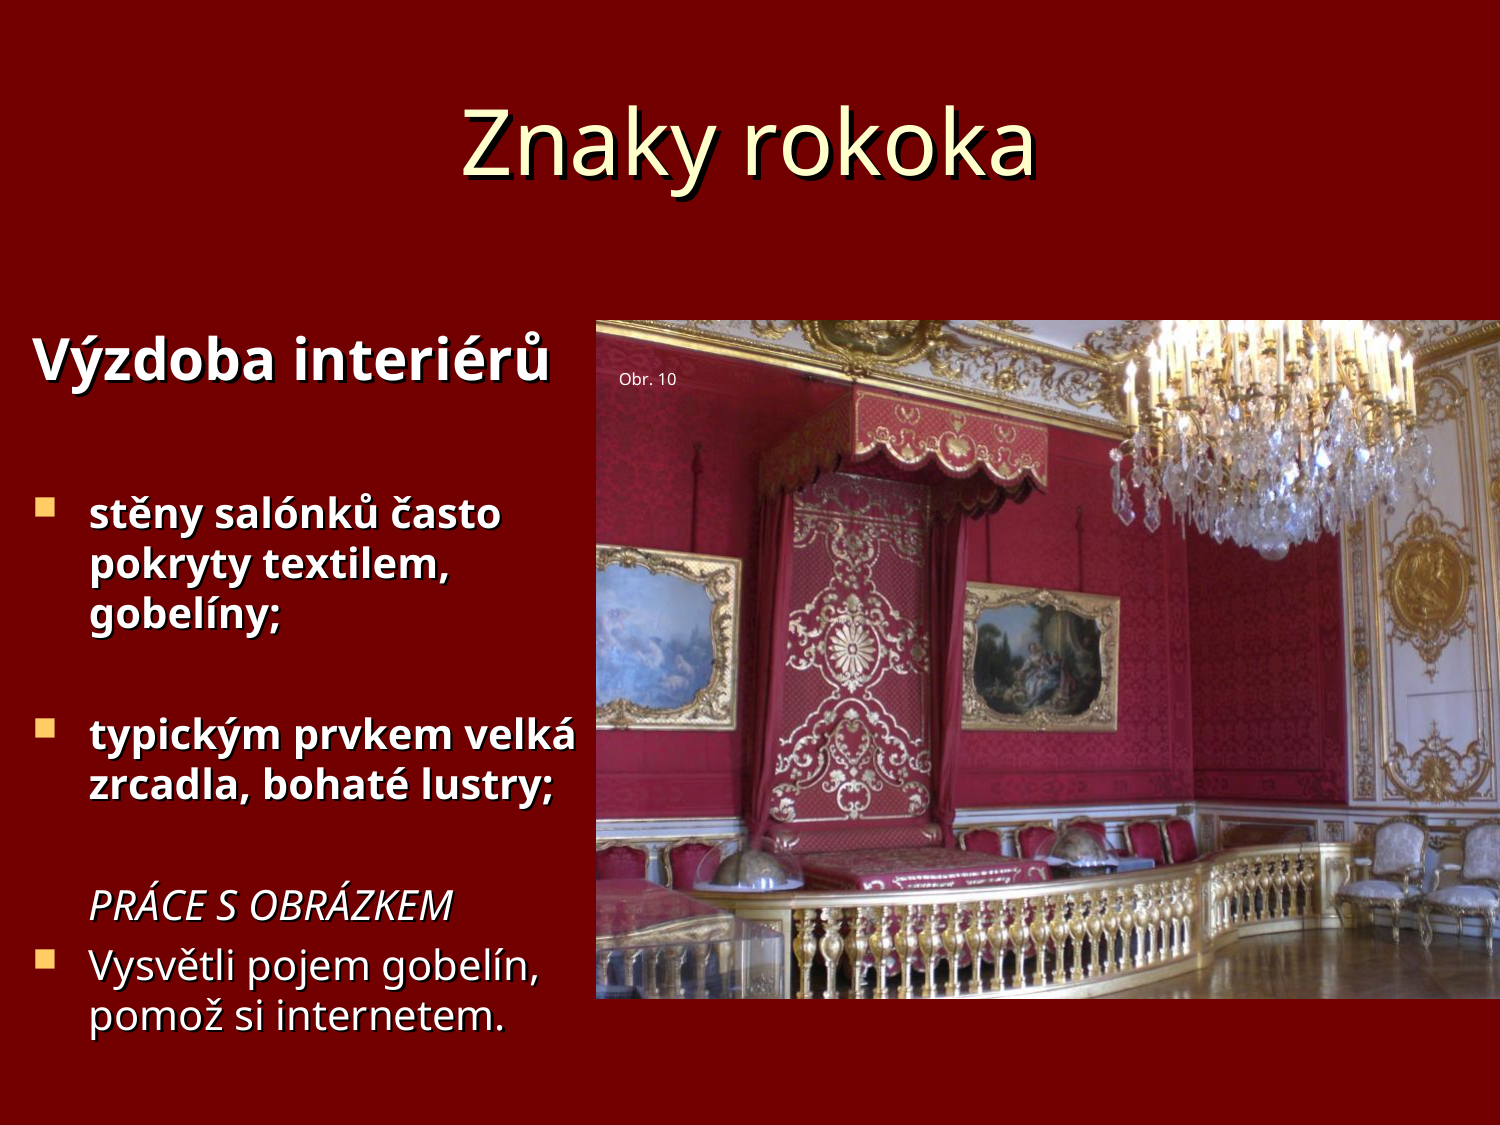

# Znaky rokoka
Výzdoba interiérů
stěny salónků často pokryty textilem, gobelíny;
typickým prvkem velká zrcadla, bohaté lustry;
	PRÁCE S OBRÁZKEM
Vysvětli pojem gobelín, pomož si internetem.
Obr. 10